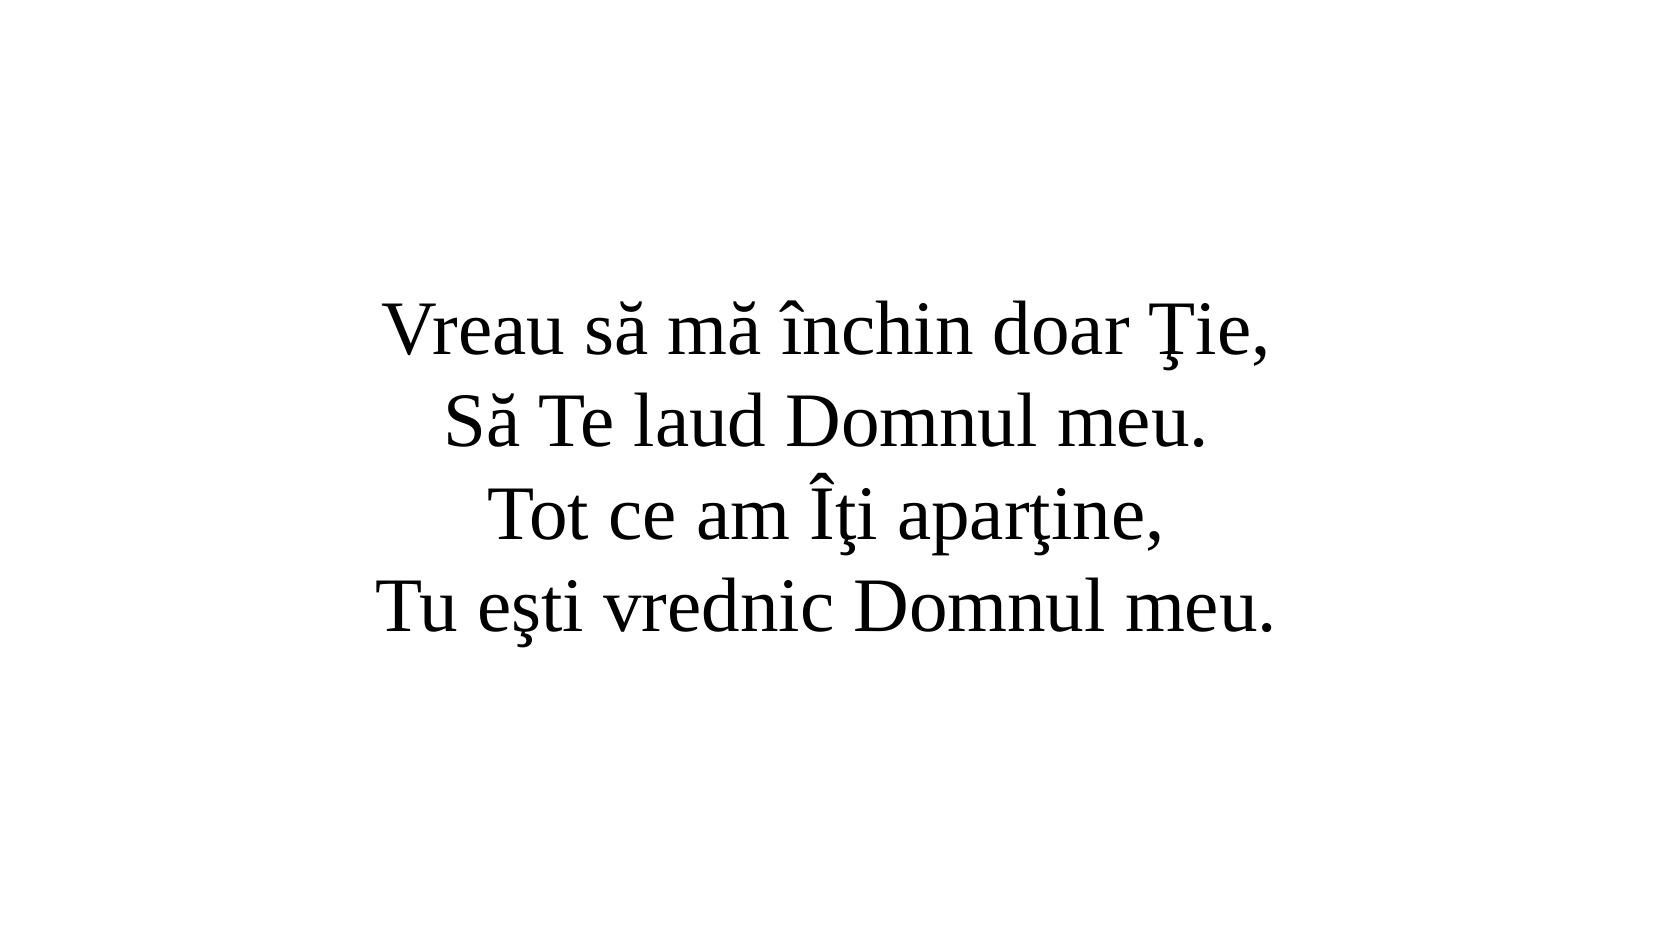

# Vreau să mă închin doar Ţie,
Să Te laud Domnul meu.
Tot ce am Îţi aparţine,
Tu eşti vrednic Domnul meu.